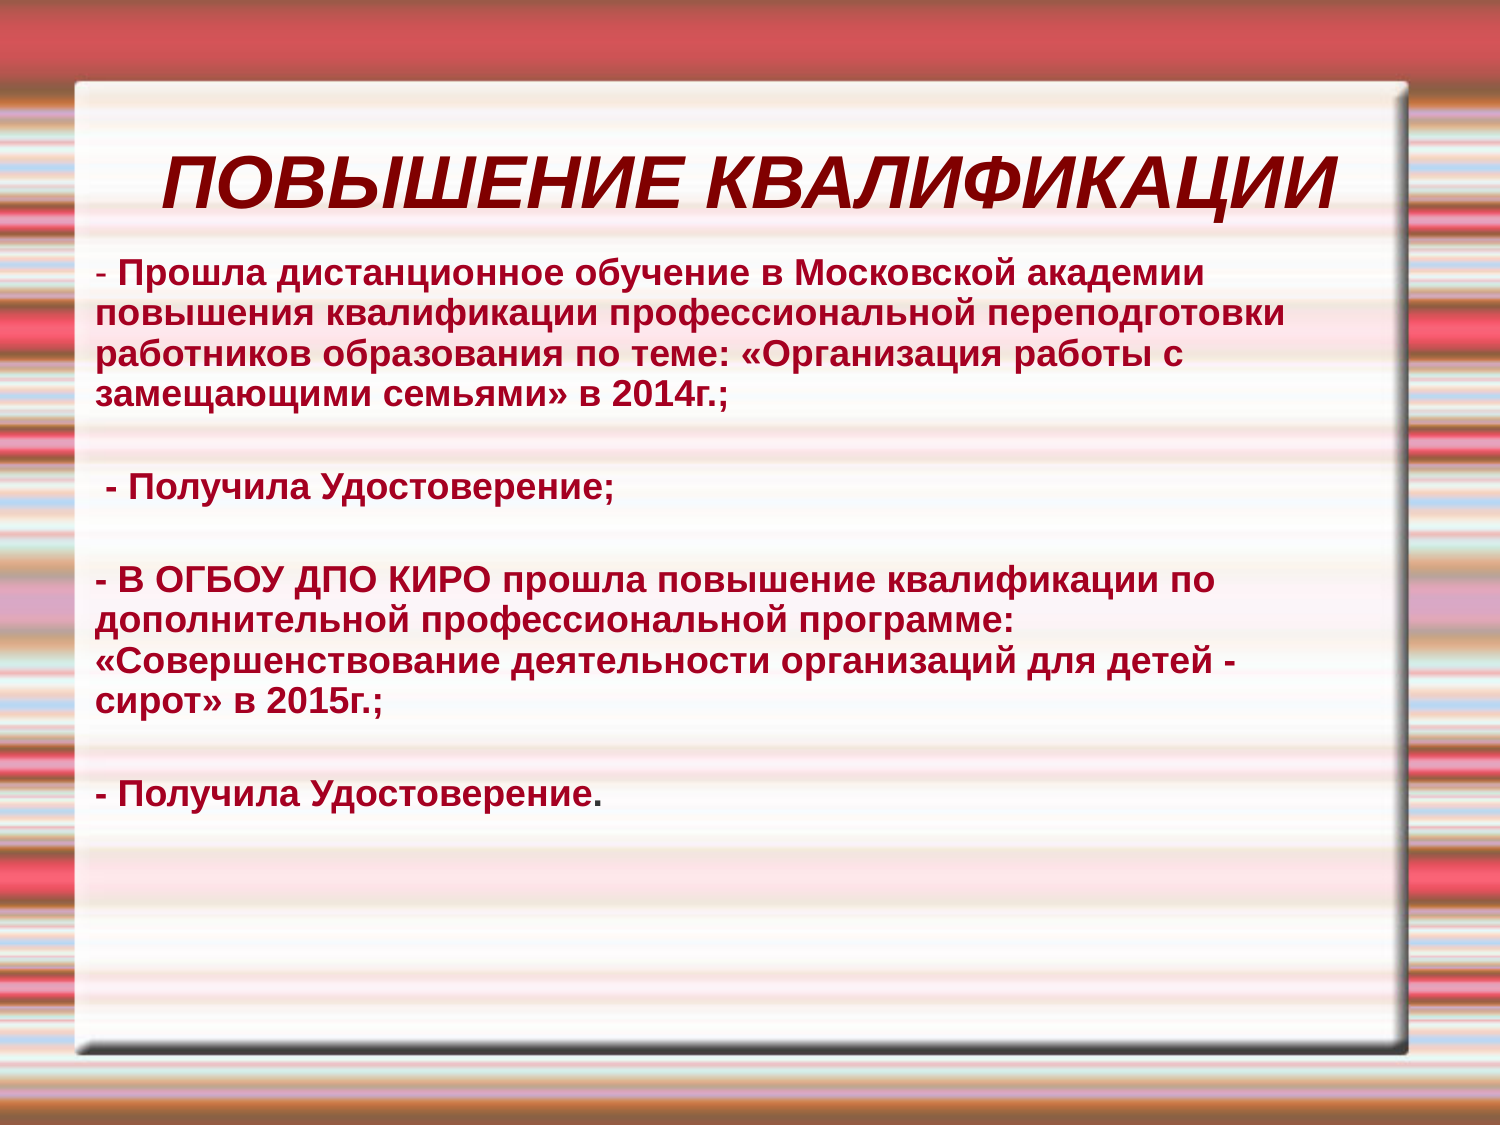

# ПОВЫШЕНИЕ КВАЛИФИКАЦИИ
- Прошла дистанционное обучение в Московской академии повышения квалификации профессиональной переподготовки работников образования по теме: «Организация работы с замещающими семьями» в 2014г.;
 - Получила Удостоверение;
- В ОГБОУ ДПО КИРО прошла повышение квалификации по дополнительной профессиональной программе: «Совершенствование деятельности организаций для детей - сирот» в 2015г.;
- Получила Удостоверение.